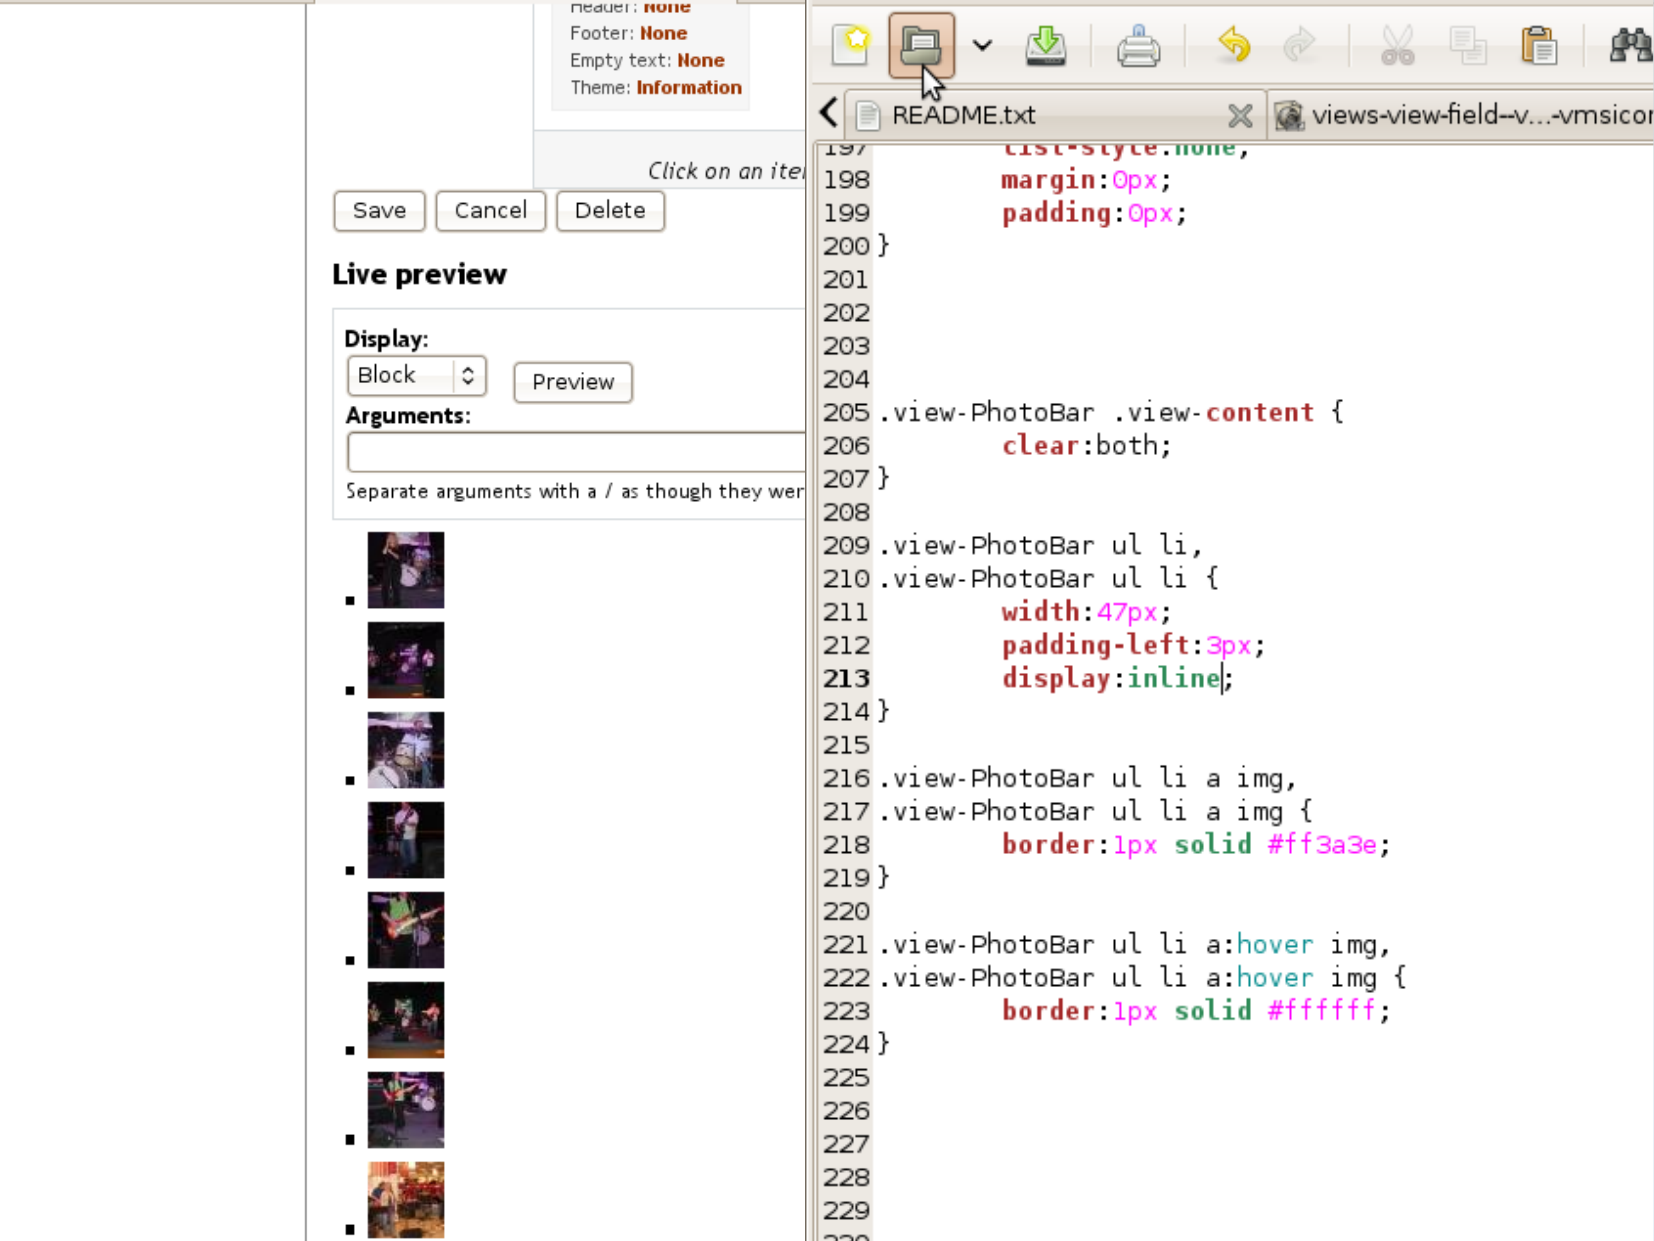

Style == HTML List
Items to display == 8
Sort == Random
Filter by published IMAGE content type
THE FIELD FORMAT!!!
# Building the view, finally...